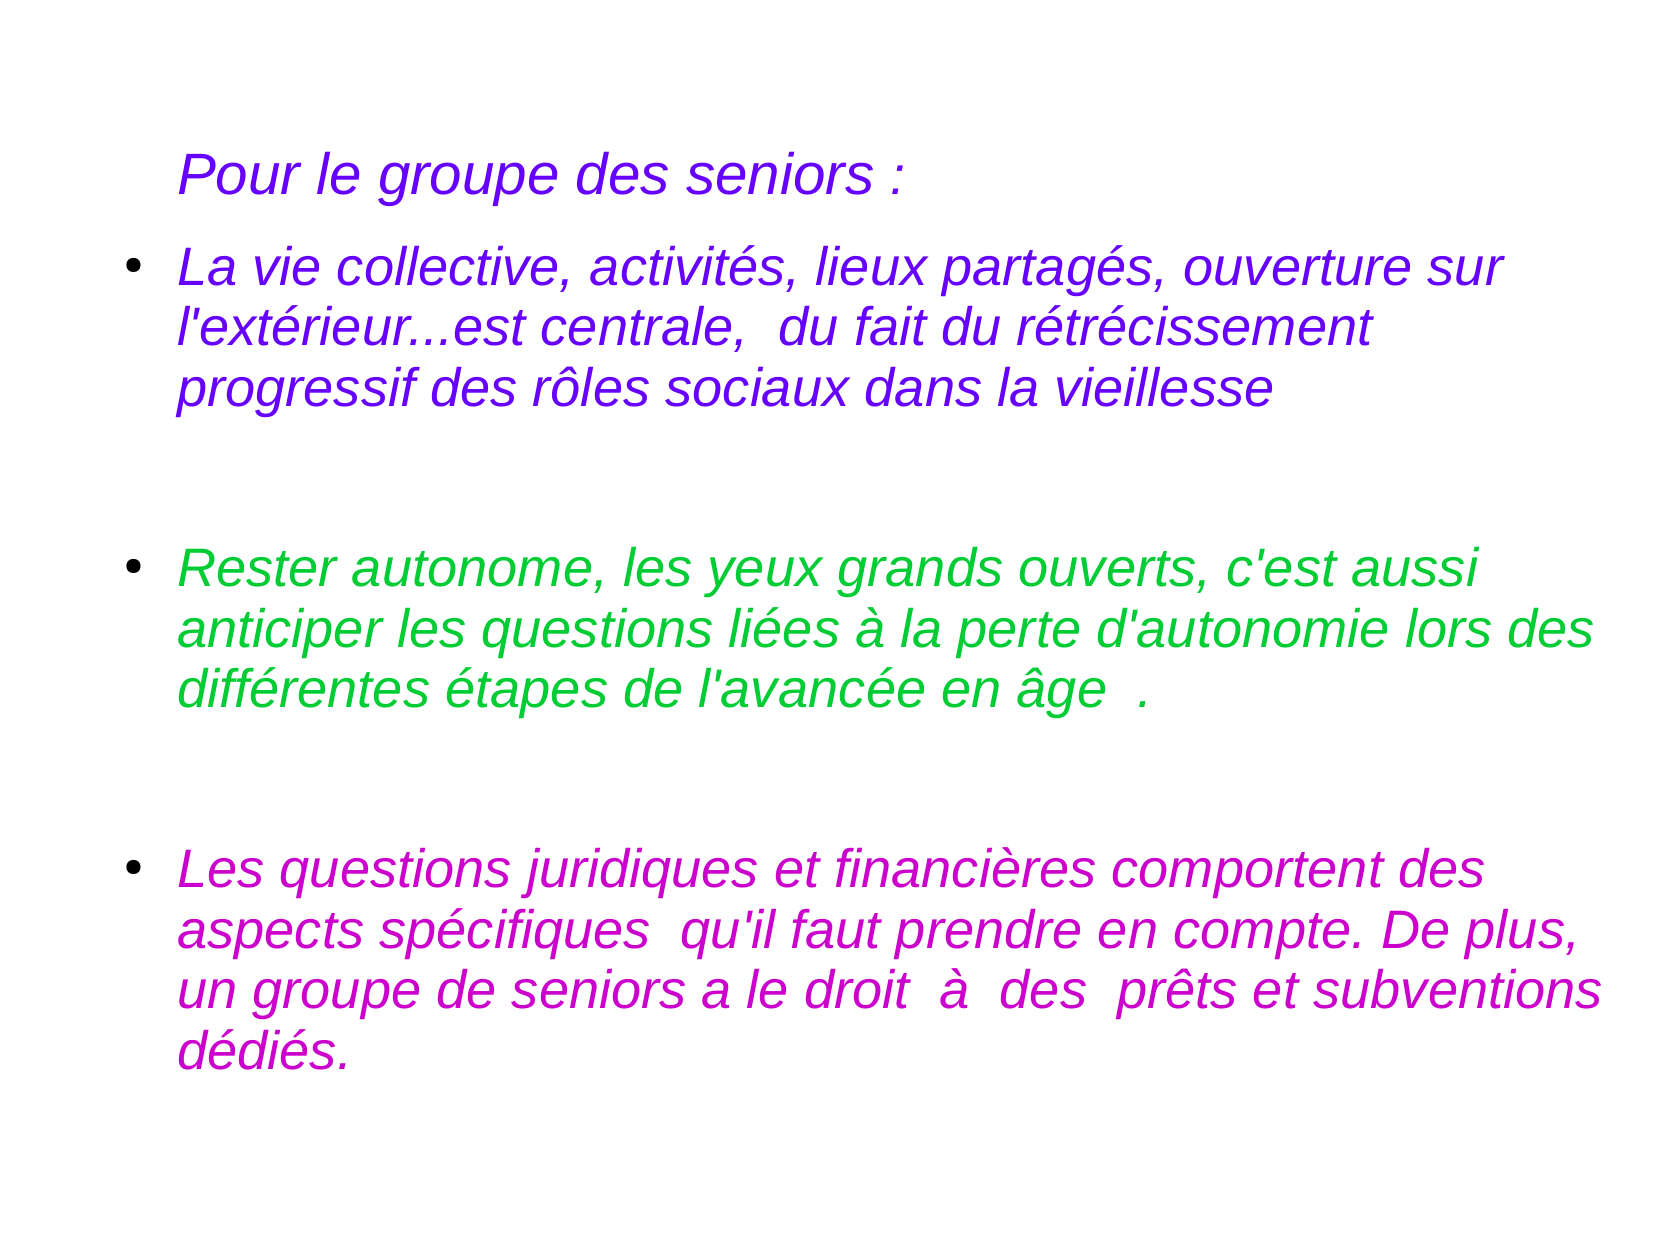

# Pour le groupe des seniors :
La vie collective, activités, lieux partagés, ouverture sur l'extérieur...est centrale, du fait du rétrécissement progressif des rôles sociaux dans la vieillesse
Rester autonome, les yeux grands ouverts, c'est aussi anticiper les questions liées à la perte d'autonomie lors des différentes étapes de l'avancée en âge  .
Les questions juridiques et financières comportent des aspects spécifiques qu'il faut prendre en compte. De plus, un groupe de seniors a le droit à des prêts et subventions dédiés.